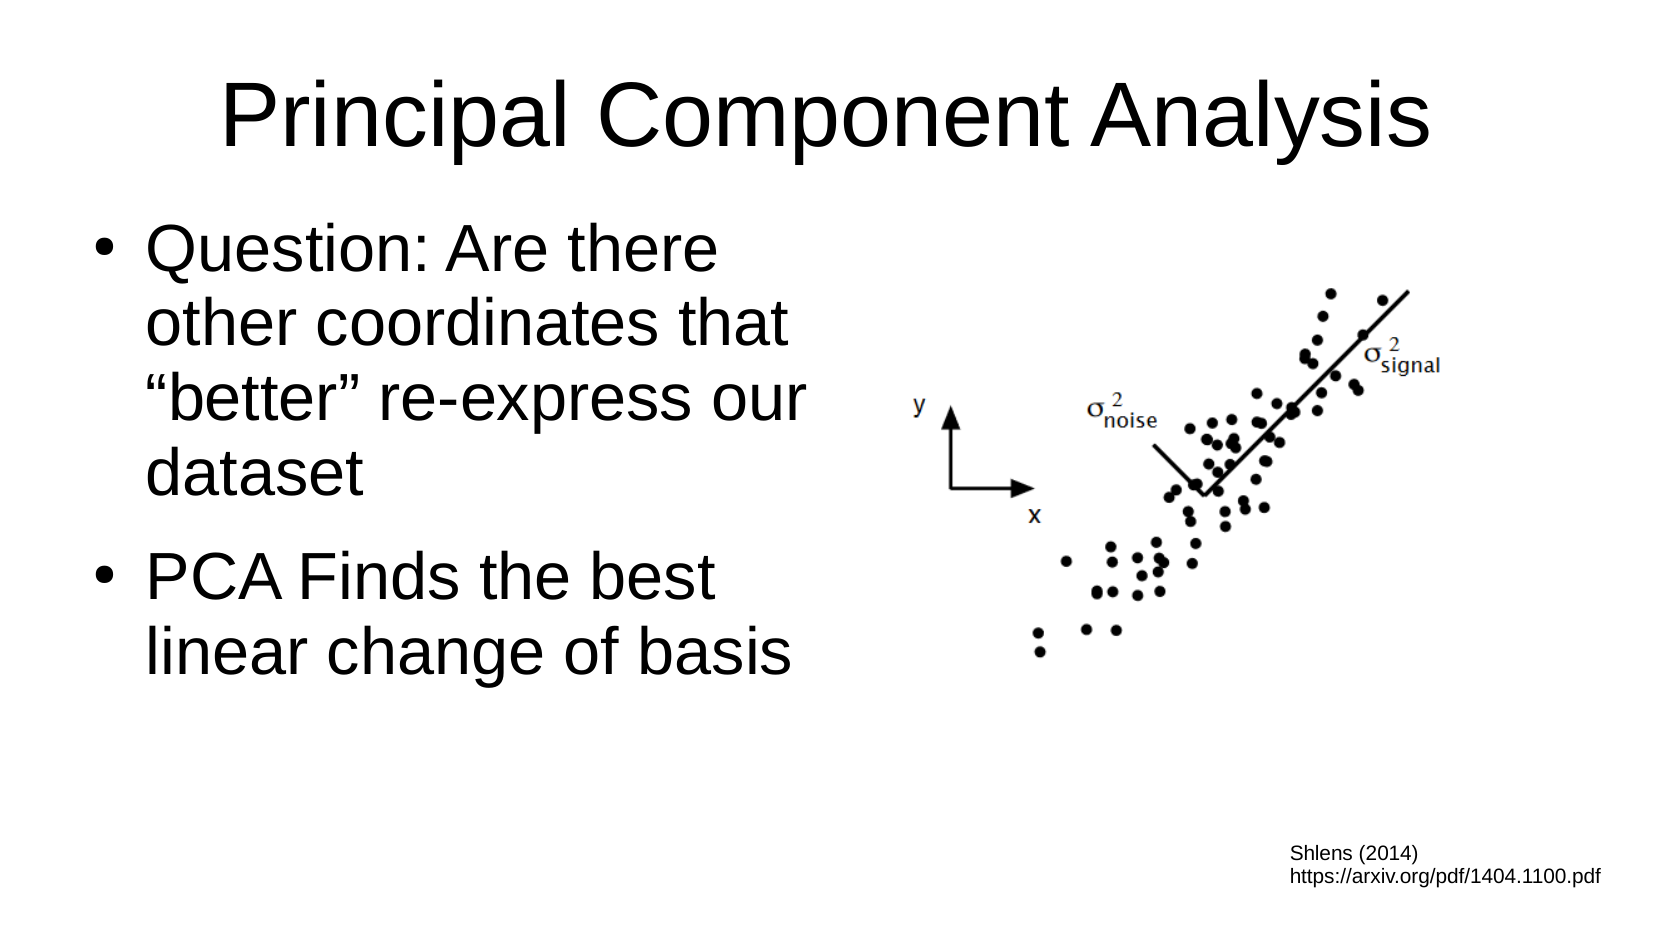

Principal Component Analysis
# Question: Are there other coordinates that “better” re-express our dataset
PCA Finds the best linear change of basis
Shlens (2014)
https://arxiv.org/pdf/1404.1100.pdf